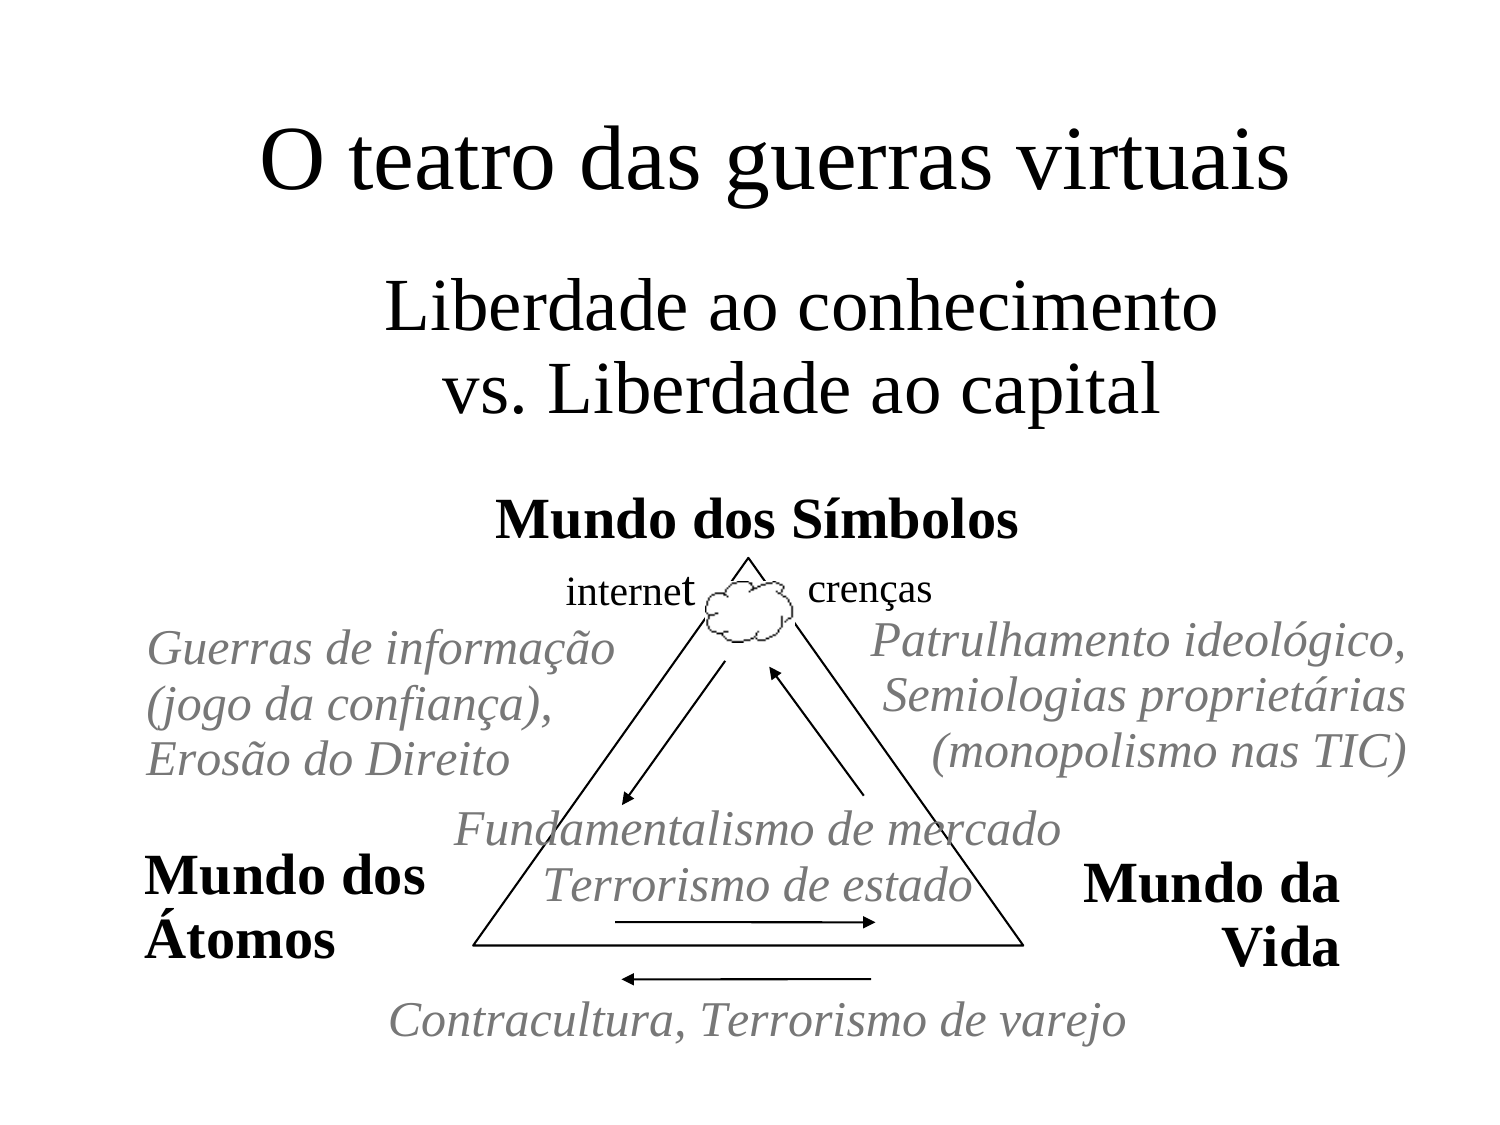

# O teatro das guerras virtuais
Liberdade ao conhecimento
vs. Liberdade ao capital
Mundo dos Símbolos
internet
crenças
Patrulhamento ideológico,
Semiologias proprietárias
(monopolismo nas TIC)
Guerras de informação
(jogo da confiança),
Erosão do Direito
Fundamentalismo de mercado
Terrorismo de estado
Mundo dos
Átomos
Mundo da
Vida
Contracultura, Terrorismo de varejo